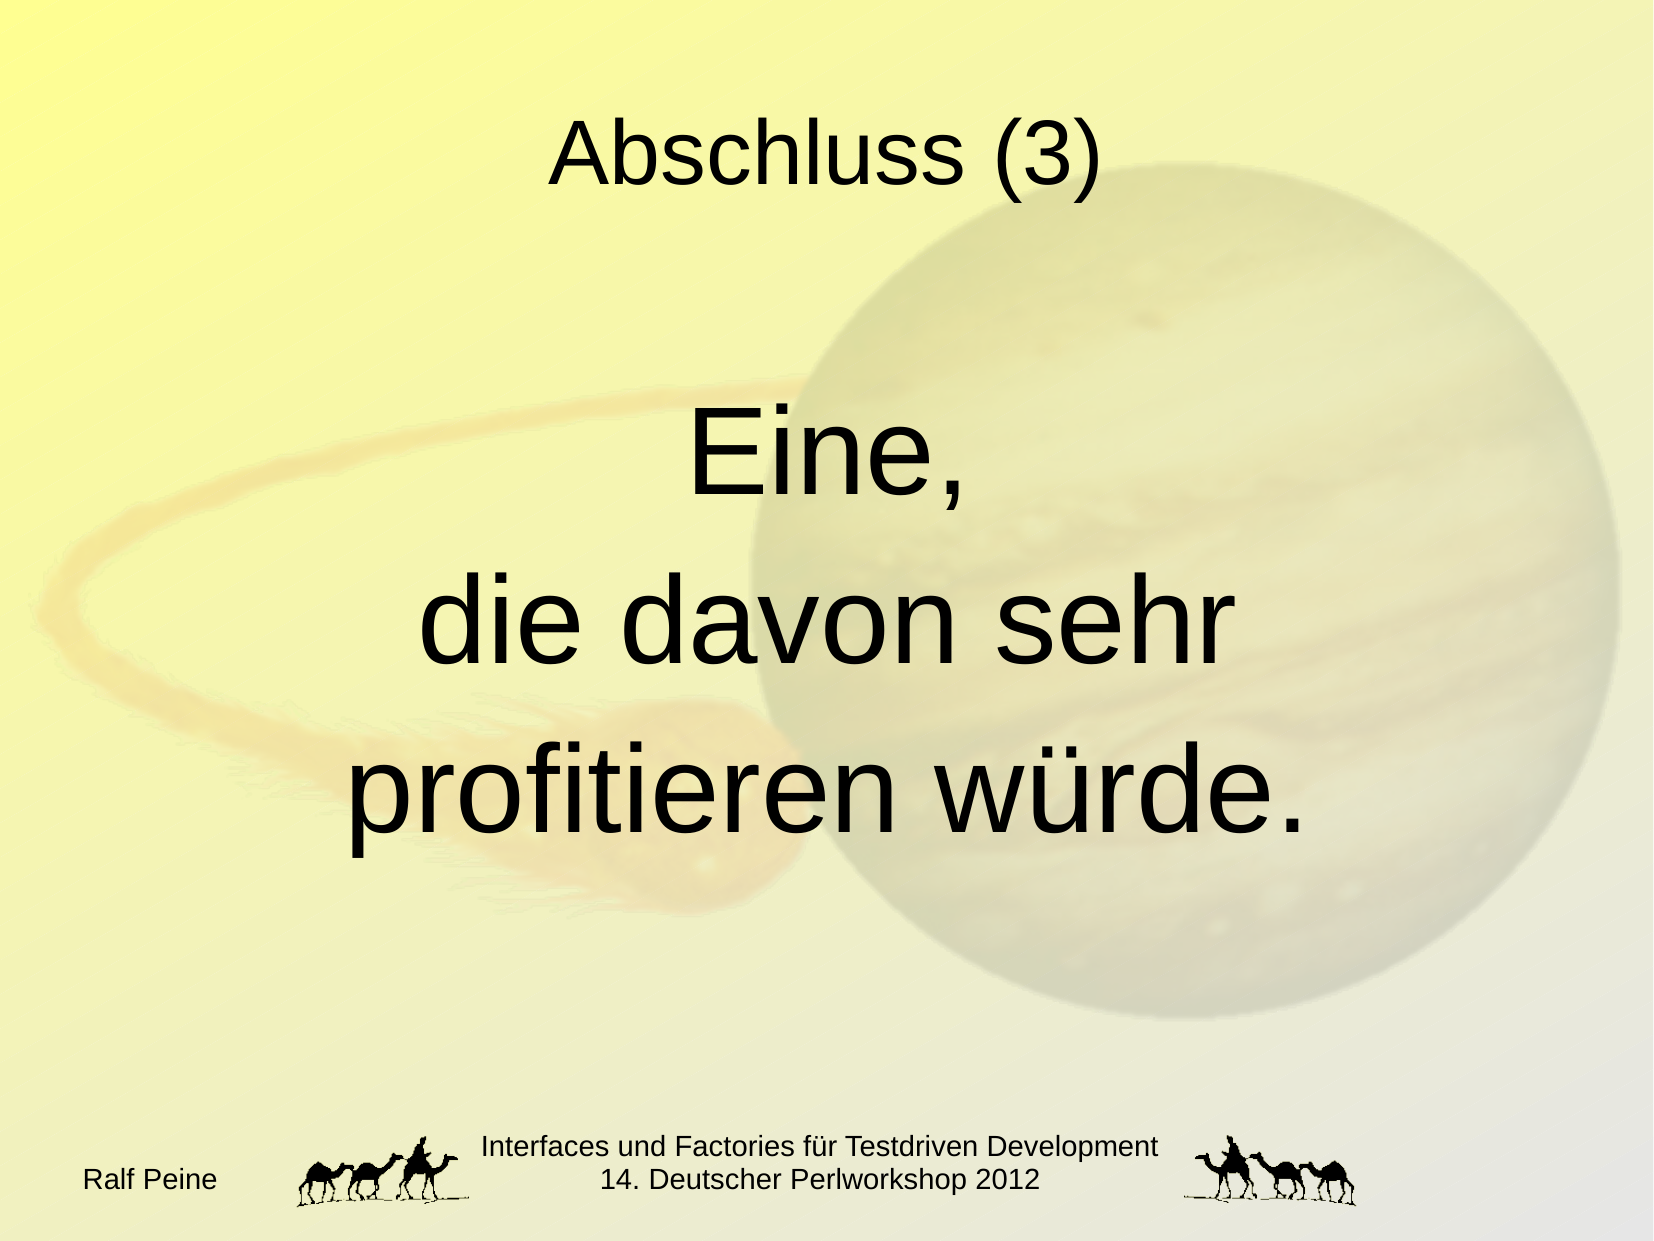

# Abschluss (3)
Eine,
die davon sehr
profitieren würde.